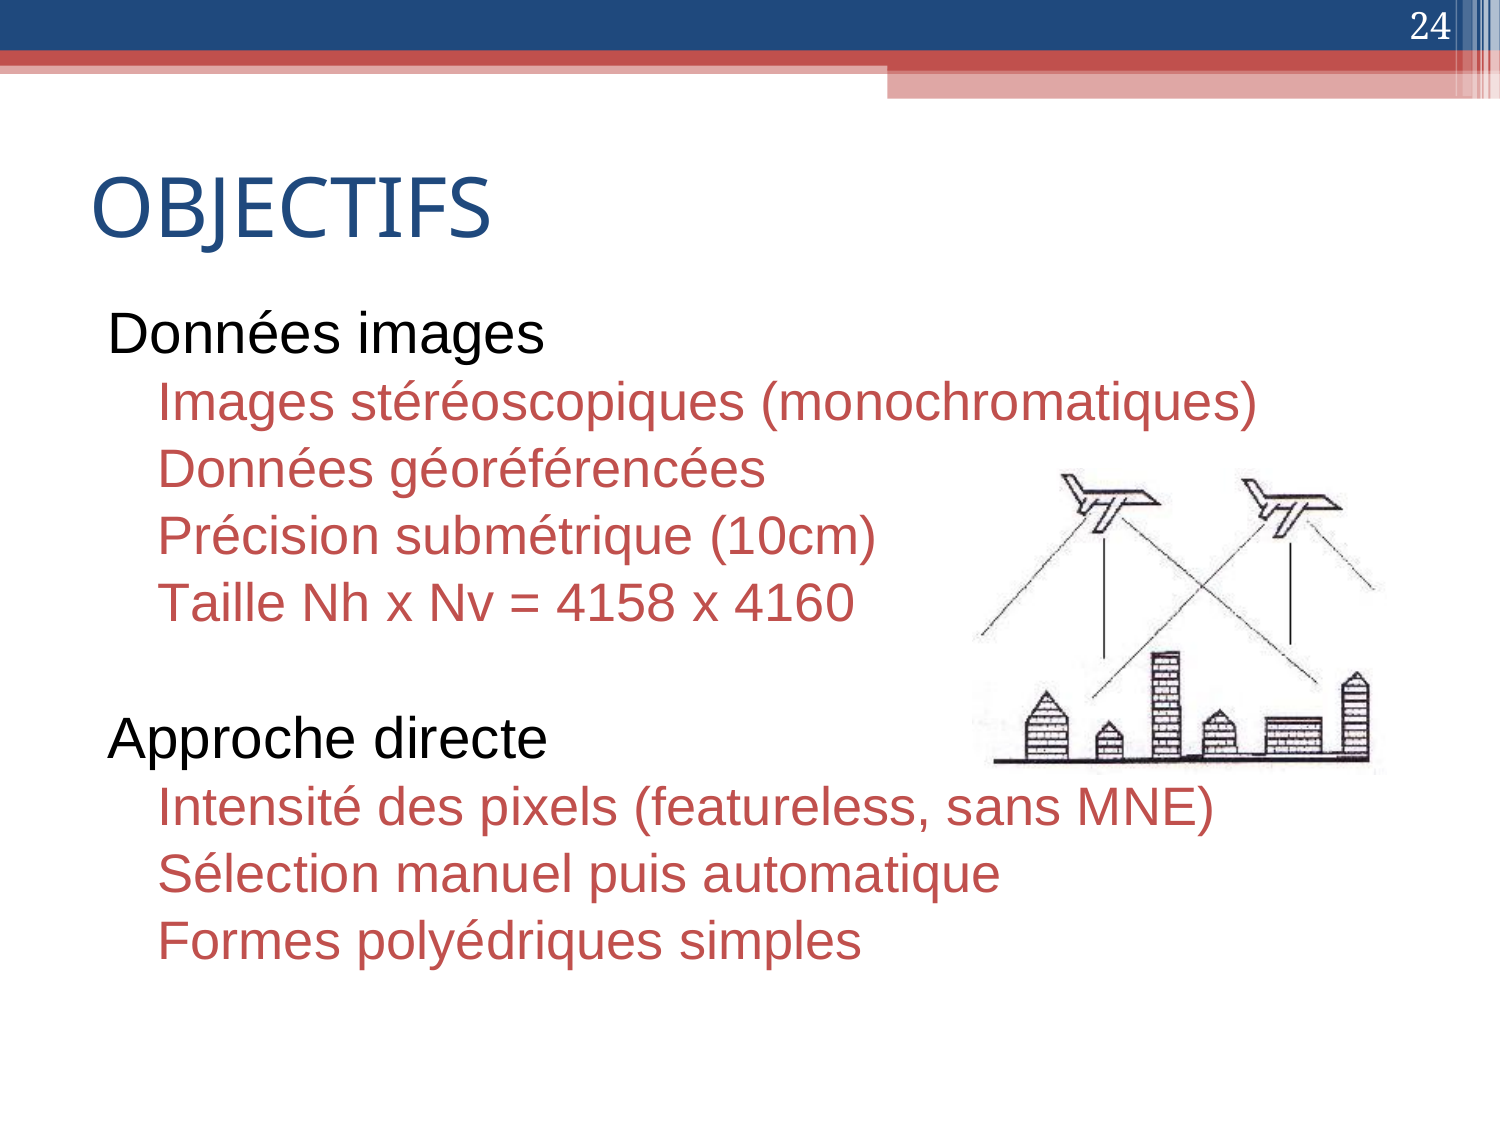

# OBJECTIFS
Données images
Images stéréoscopiques (monochromatiques)
Données géoréférencées
Précision submétrique (10cm)
Taille Nh x Nv = 4158 x 4160
Approche directe
Intensité des pixels (featureless, sans MNE)
Sélection manuel puis automatique
Formes polyédriques simples